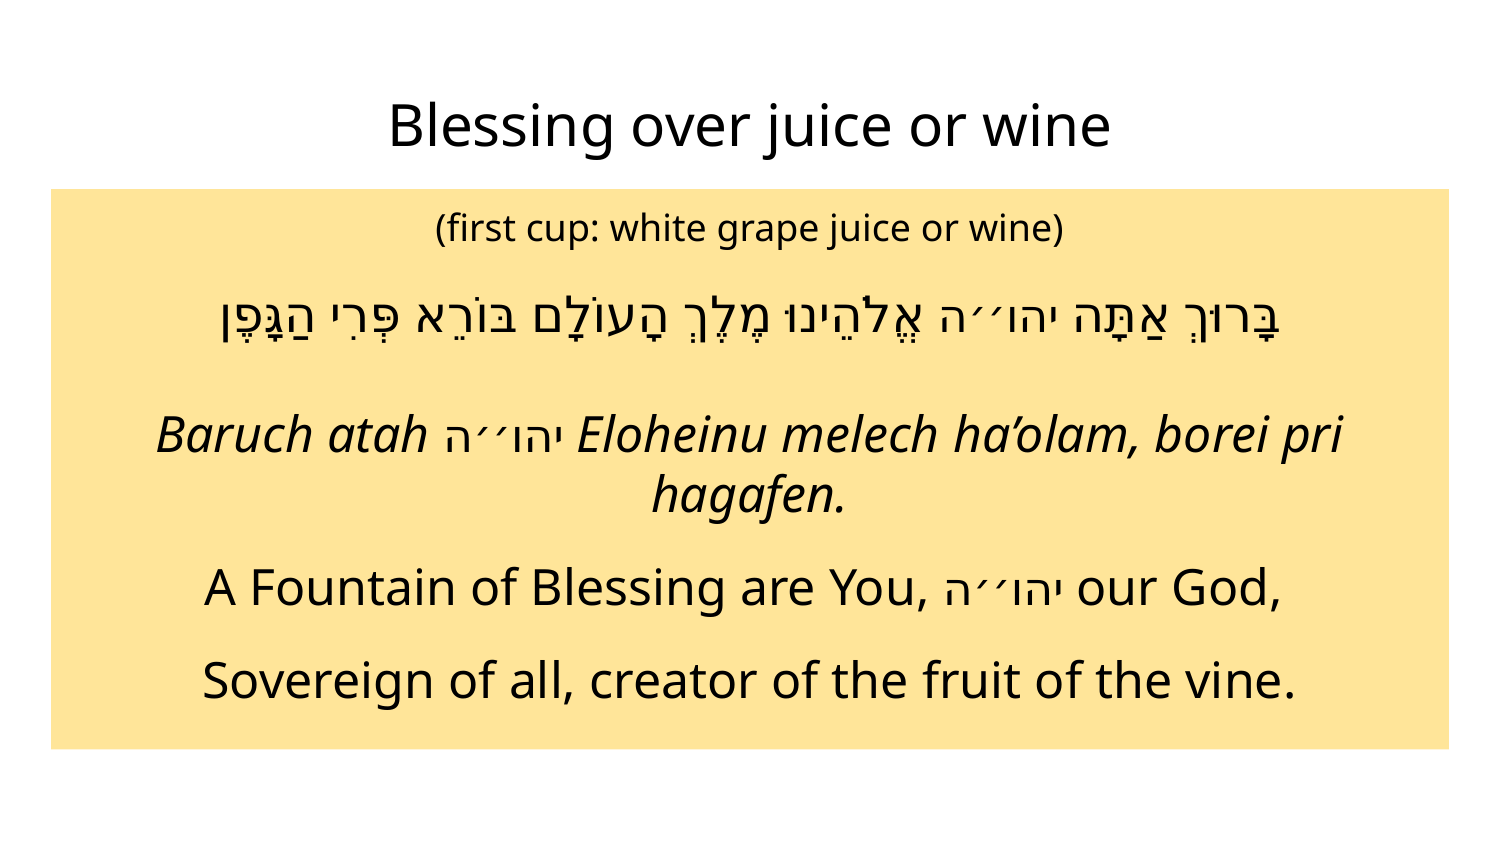

# Blessing over juice or wine
(first cup: white grape juice or wine)
בָּרוּךְ אַתָּה יהו׳׳ה אֱלֹהֵינוּ מֶלֶךְ הָעוֹלָם בּוֹרֵא פְּרִי הַגָּפֶן
Baruch atah יהו׳׳ה Eloheinu melech ha’olam, borei pri hagafen.
A Fountain of Blessing are You, יהו׳׳ה our God,
Sovereign of all, creator of the fruit of the vine.